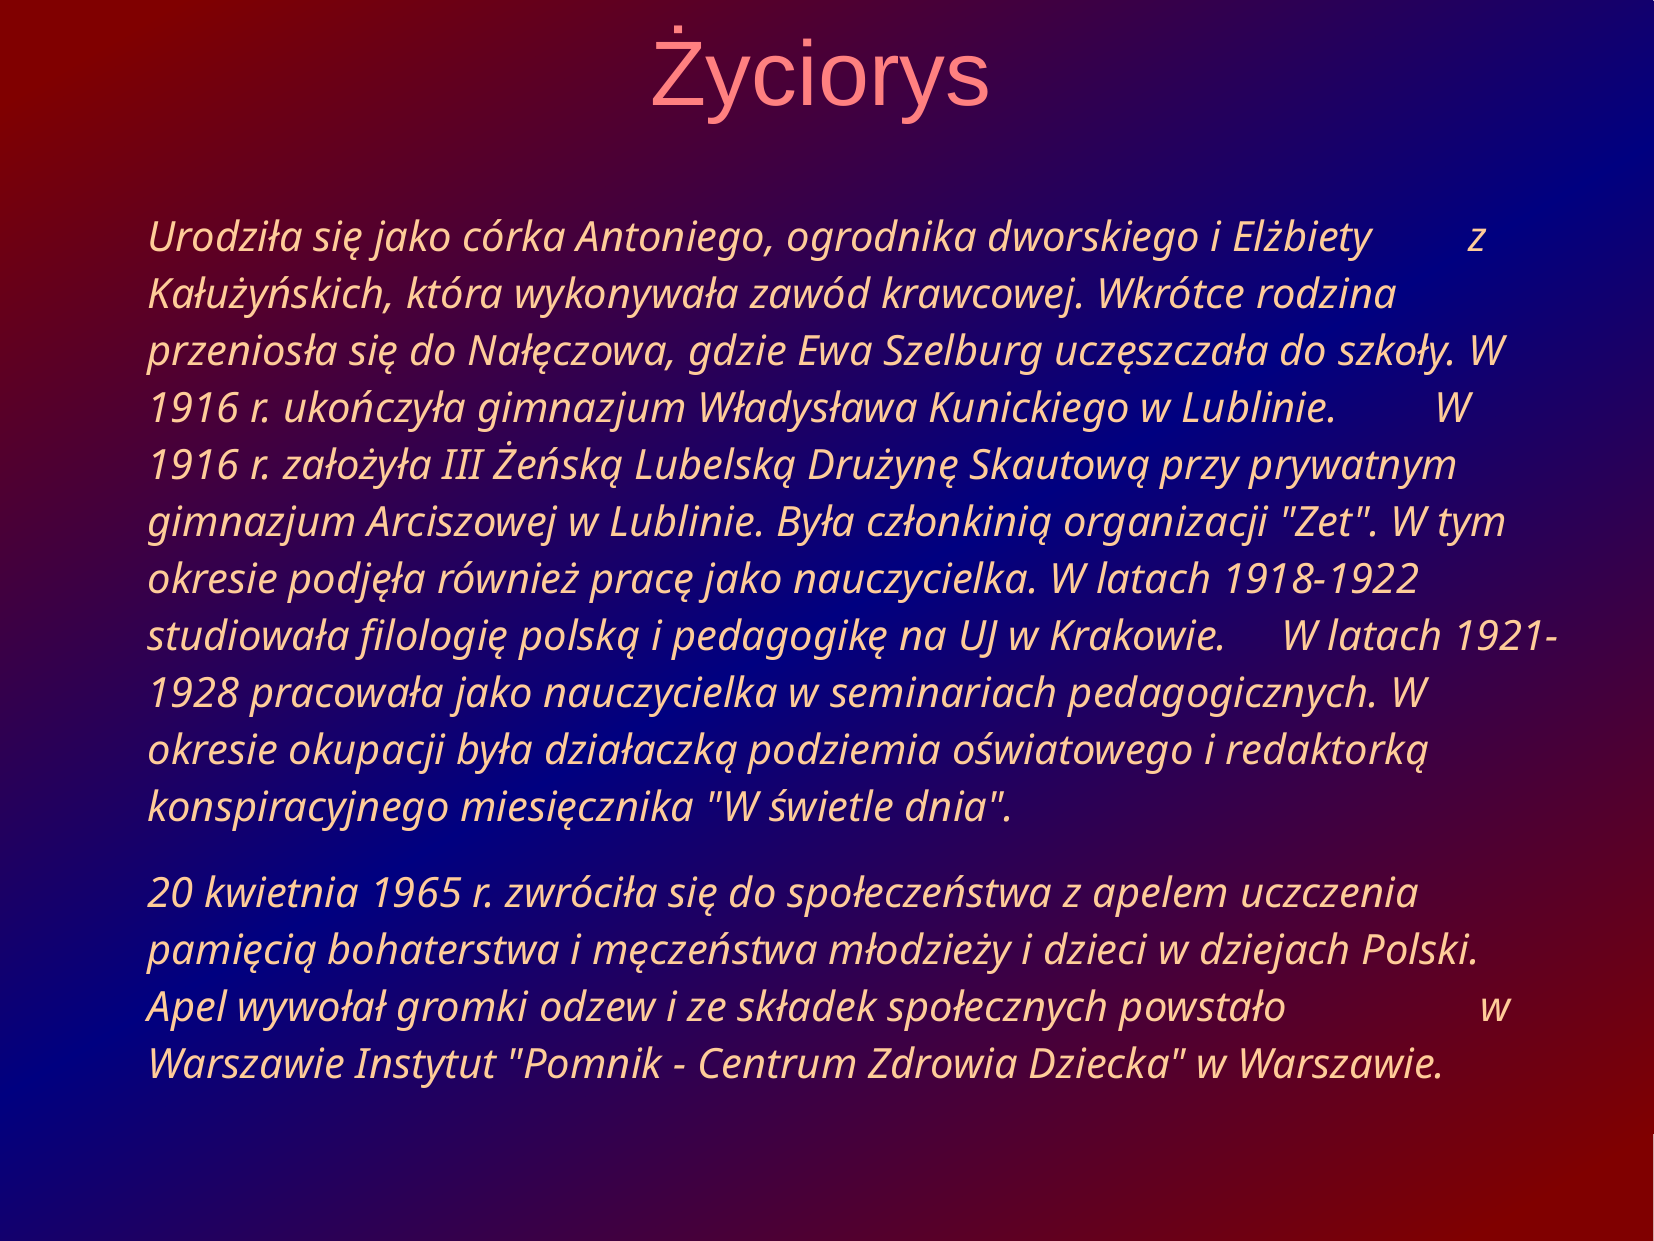

# Życiorys
Urodziła się jako córka Antoniego, ogrodnika dworskiego i Elżbiety z Kałużyńskich, która wykonywała zawód krawcowej. Wkrótce rodzina przeniosła się do Nałęczowa, gdzie Ewa Szelburg uczęszczała do szkoły. W 1916 r. ukończyła gimnazjum Władysława Kunickiego w Lublinie. W 1916 r. założyła III Żeńską Lubelską Drużynę Skautową przy prywatnym gimnazjum Arciszowej w Lublinie. Była członkinią organizacji "Zet". W tym okresie podjęła również pracę jako nauczycielka. W latach 1918-1922 studiowała filologię polską i pedagogikę na UJ w Krakowie. W latach 1921-1928 pracowała jako nauczycielka w seminariach pedagogicznych. W okresie okupacji była działaczką podziemia oświatowego i redaktorką konspiracyjnego miesięcznika "W świetle dnia".
20 kwietnia 1965 r. zwróciła się do społeczeństwa z apelem uczczenia pamięcią bohaterstwa i męczeństwa młodzieży i dzieci w dziejach Polski. Apel wywołał gromki odzew i ze składek społecznych powstało w Warszawie Instytut "Pomnik - Centrum Zdrowia Dziecka" w Warszawie.